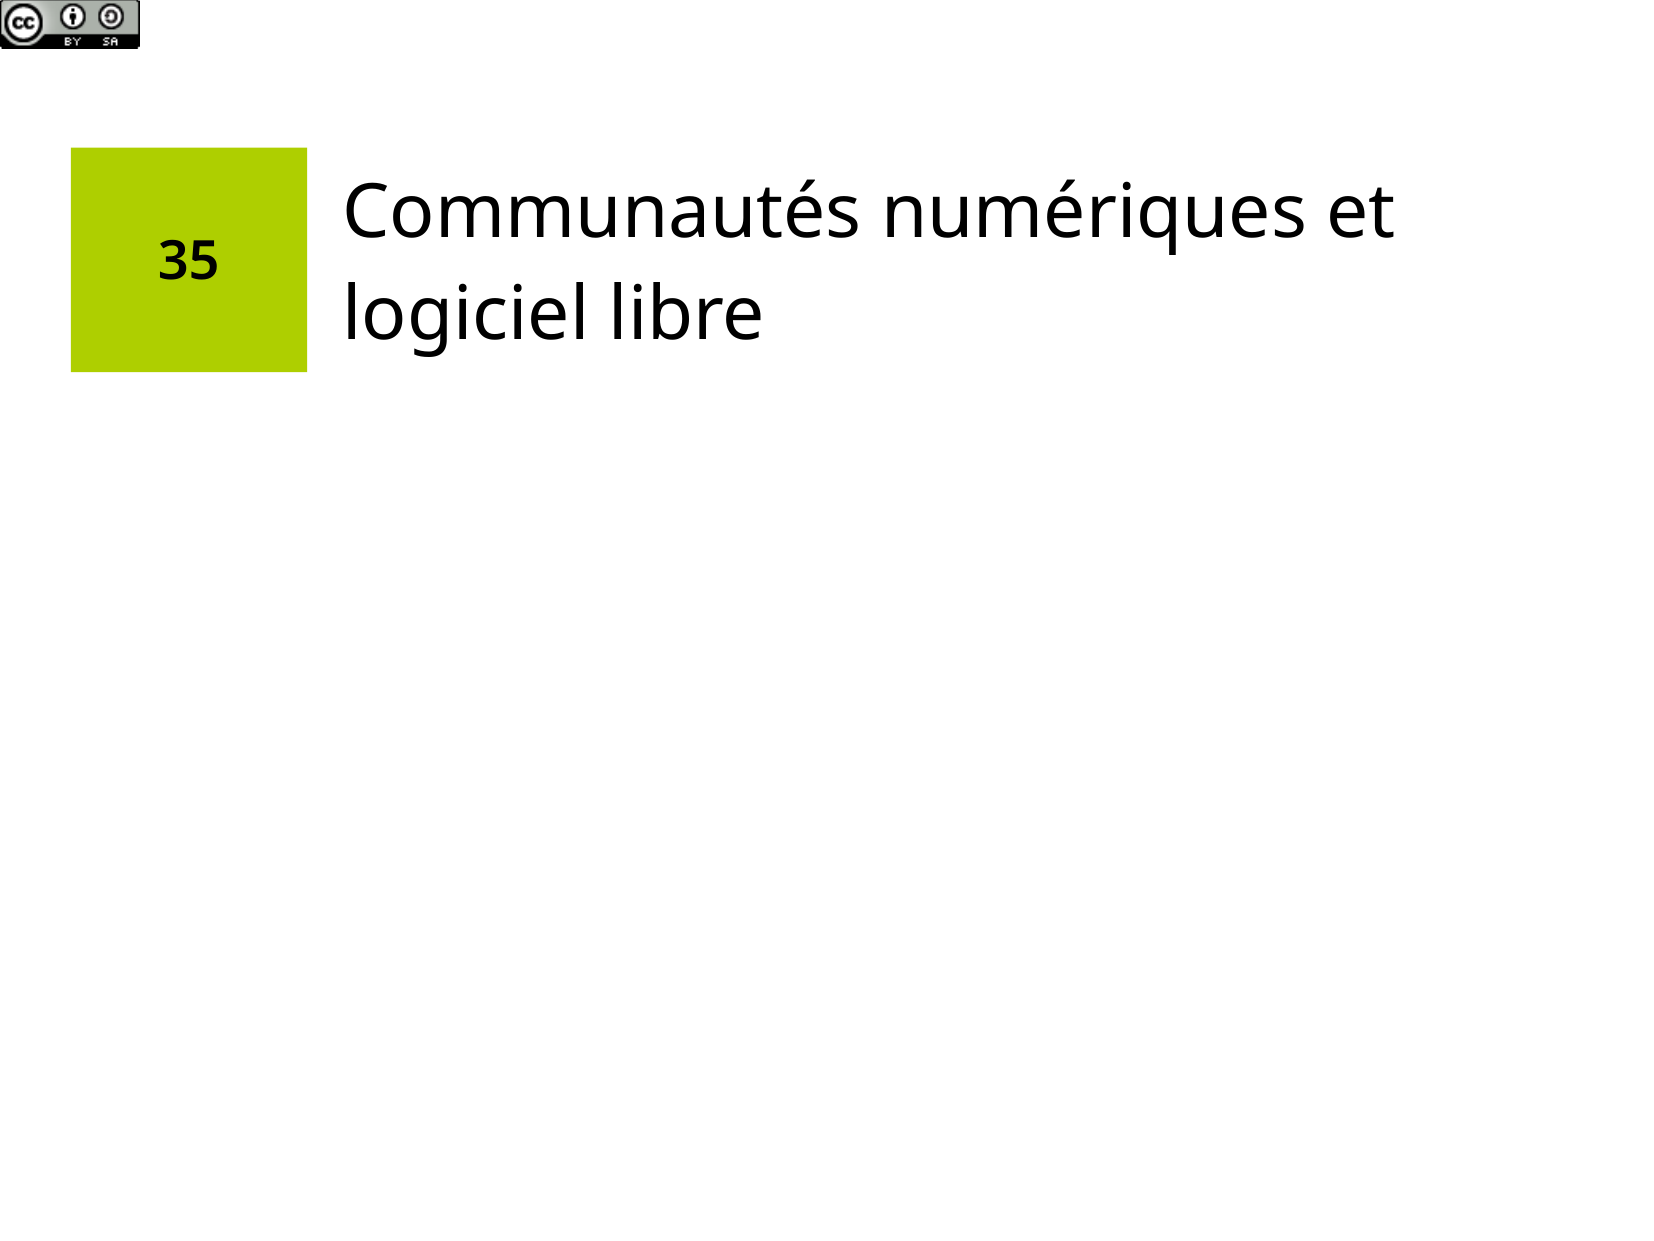

# Communautés numériques et logiciel libre
35